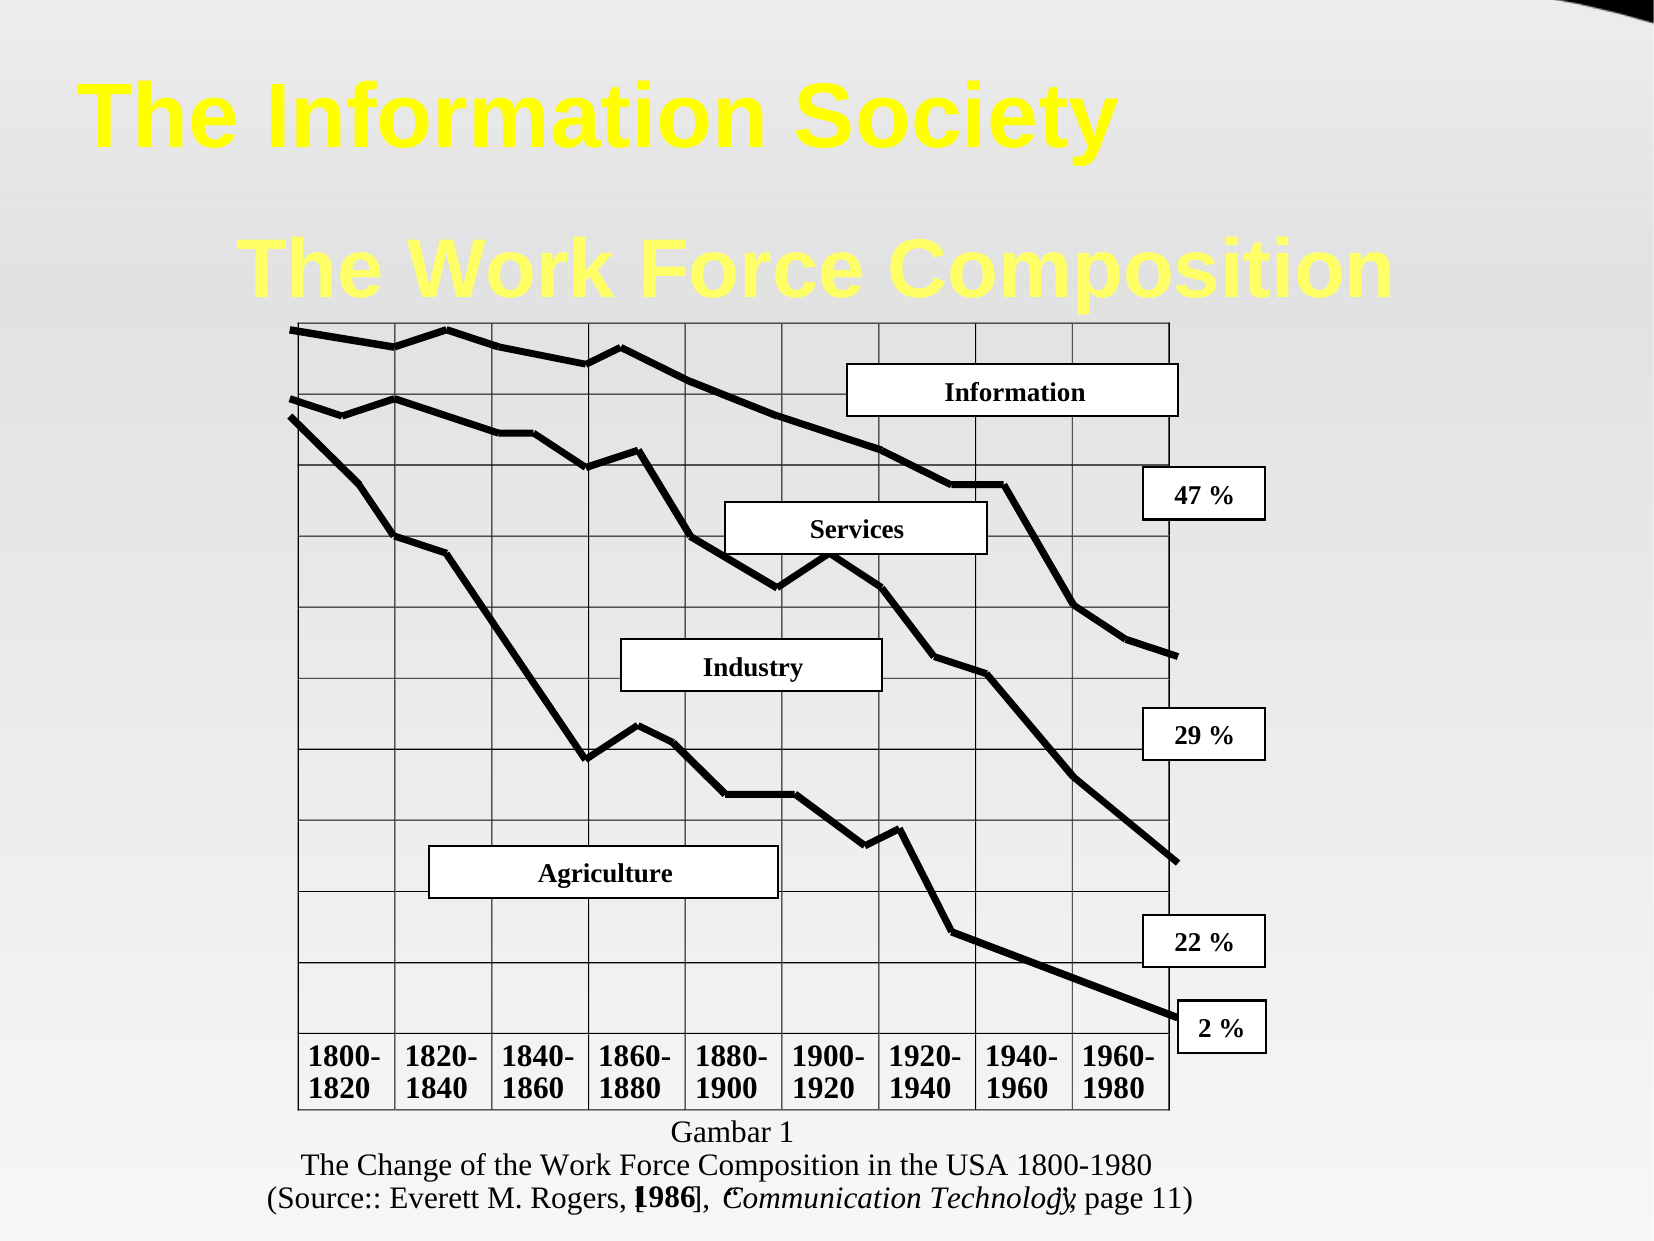

# The Information Society
The Work Force Composition
Information
47 %
Services
Industry
29 %
Agriculture
22 %
2 %
1800-
1820-
1840-
1860-
1880-
1900-
1920-
1940-
1960-
1820
1840
1860
1880
1900
1920
1940
1960
1980
Gambar 1
The Change of the Work Force Composition in the USA 1800-1980
1986
(Source:: Everett M. Rogers, [
], “
Communication Technology
”, page 11)‏